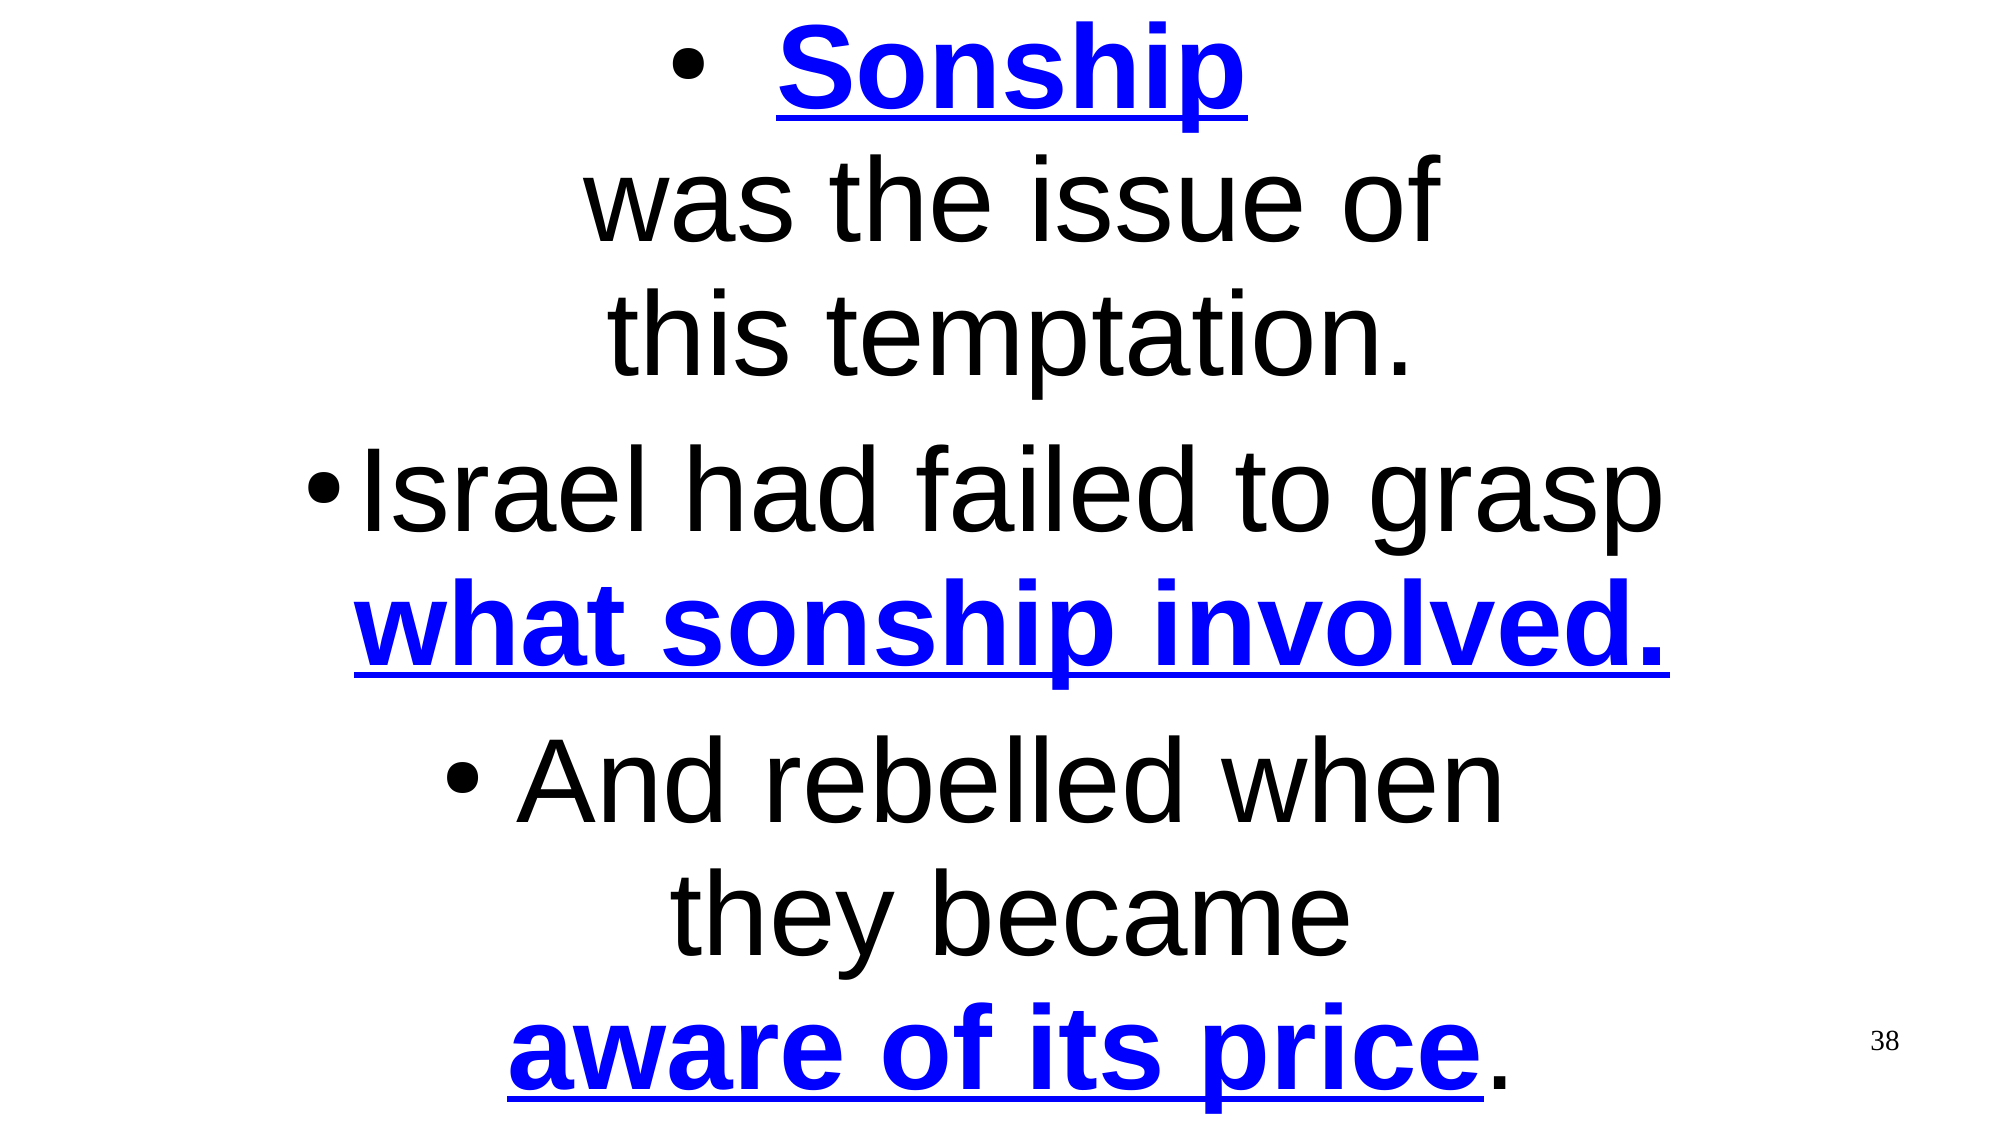

# Sonship was the issue of this temptation.
Israel had failed to grasp
what sonship involved.
And rebelled when
they became
aware of its price.
38